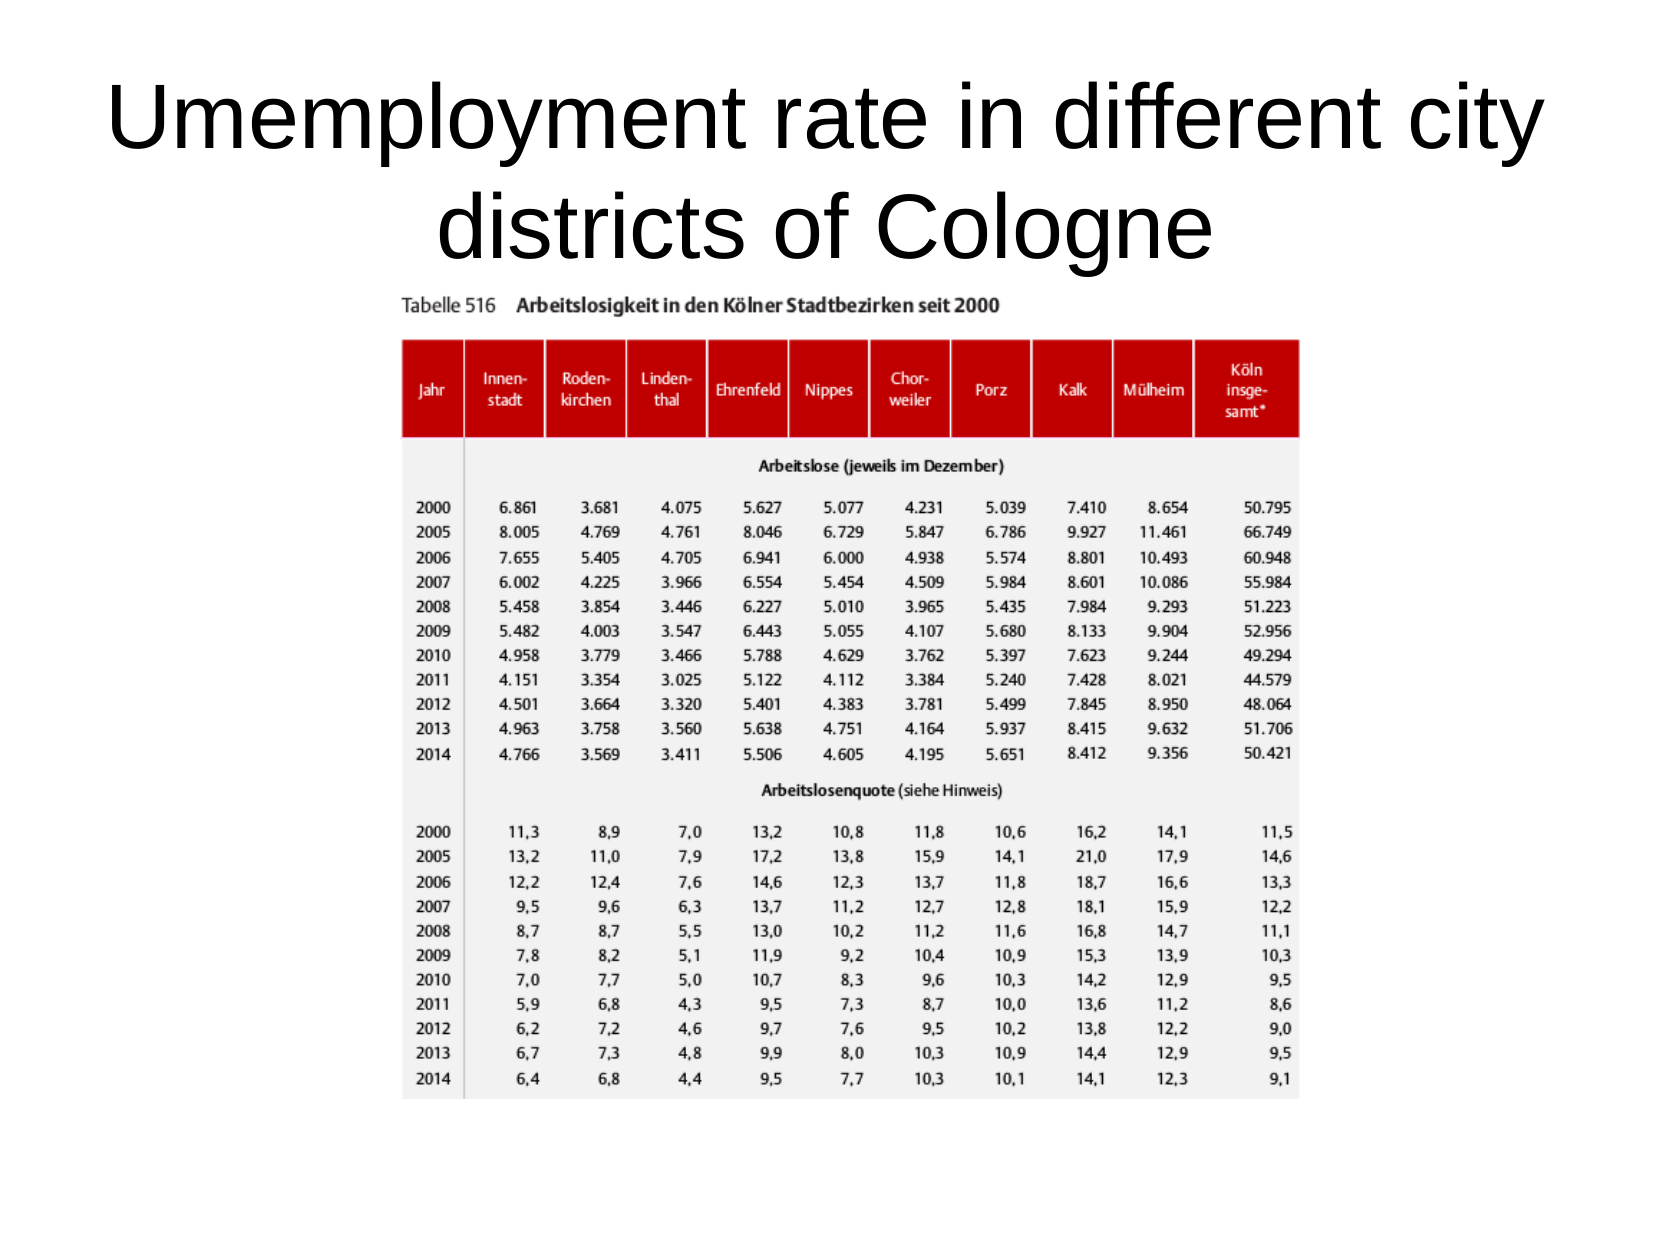

# Umemployment rate in different city districts of Cologne